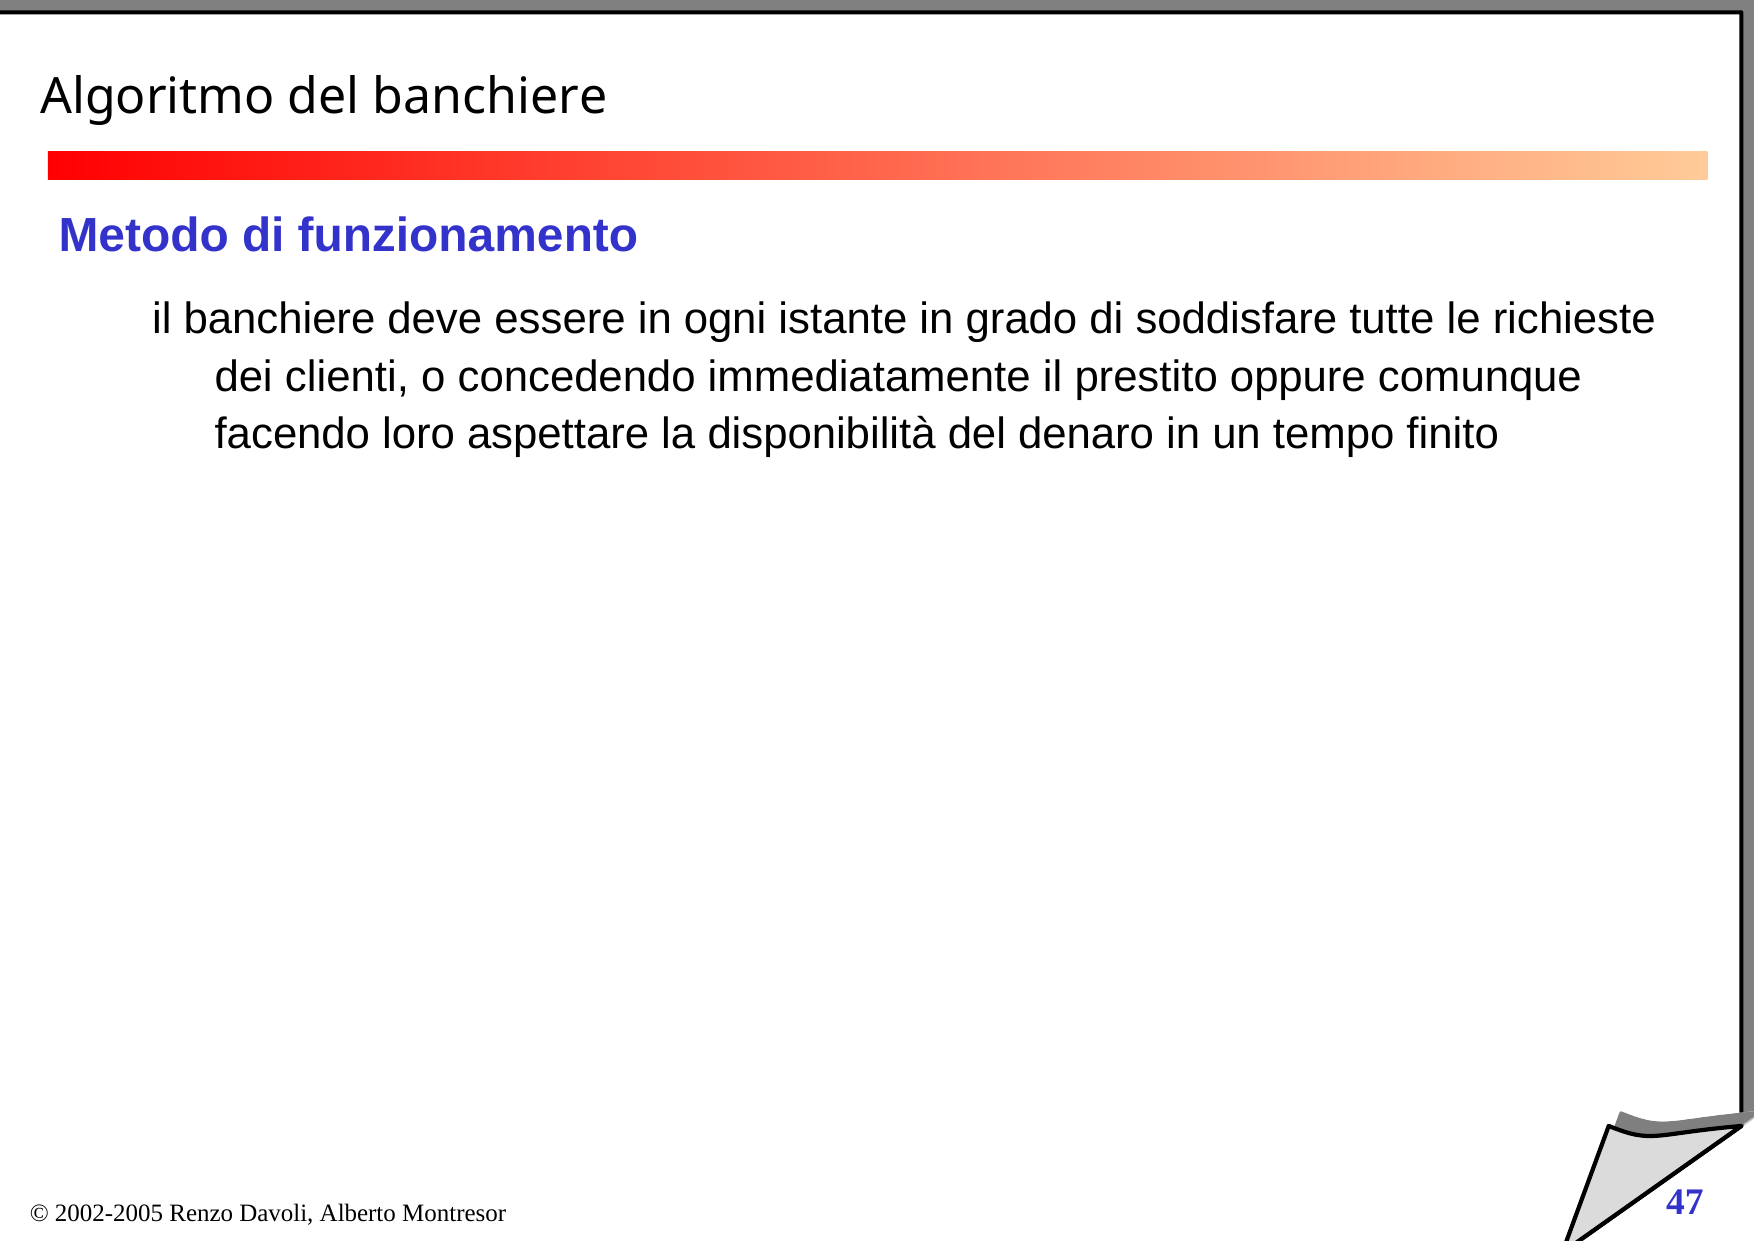

# Algoritmo del banchiere
Metodo di funzionamento
il banchiere deve essere in ogni istante in grado di soddisfare tutte le richieste dei clienti, o concedendo immediatamente il prestito oppure comunque facendo loro aspettare la disponibilità del denaro in un tempo finito